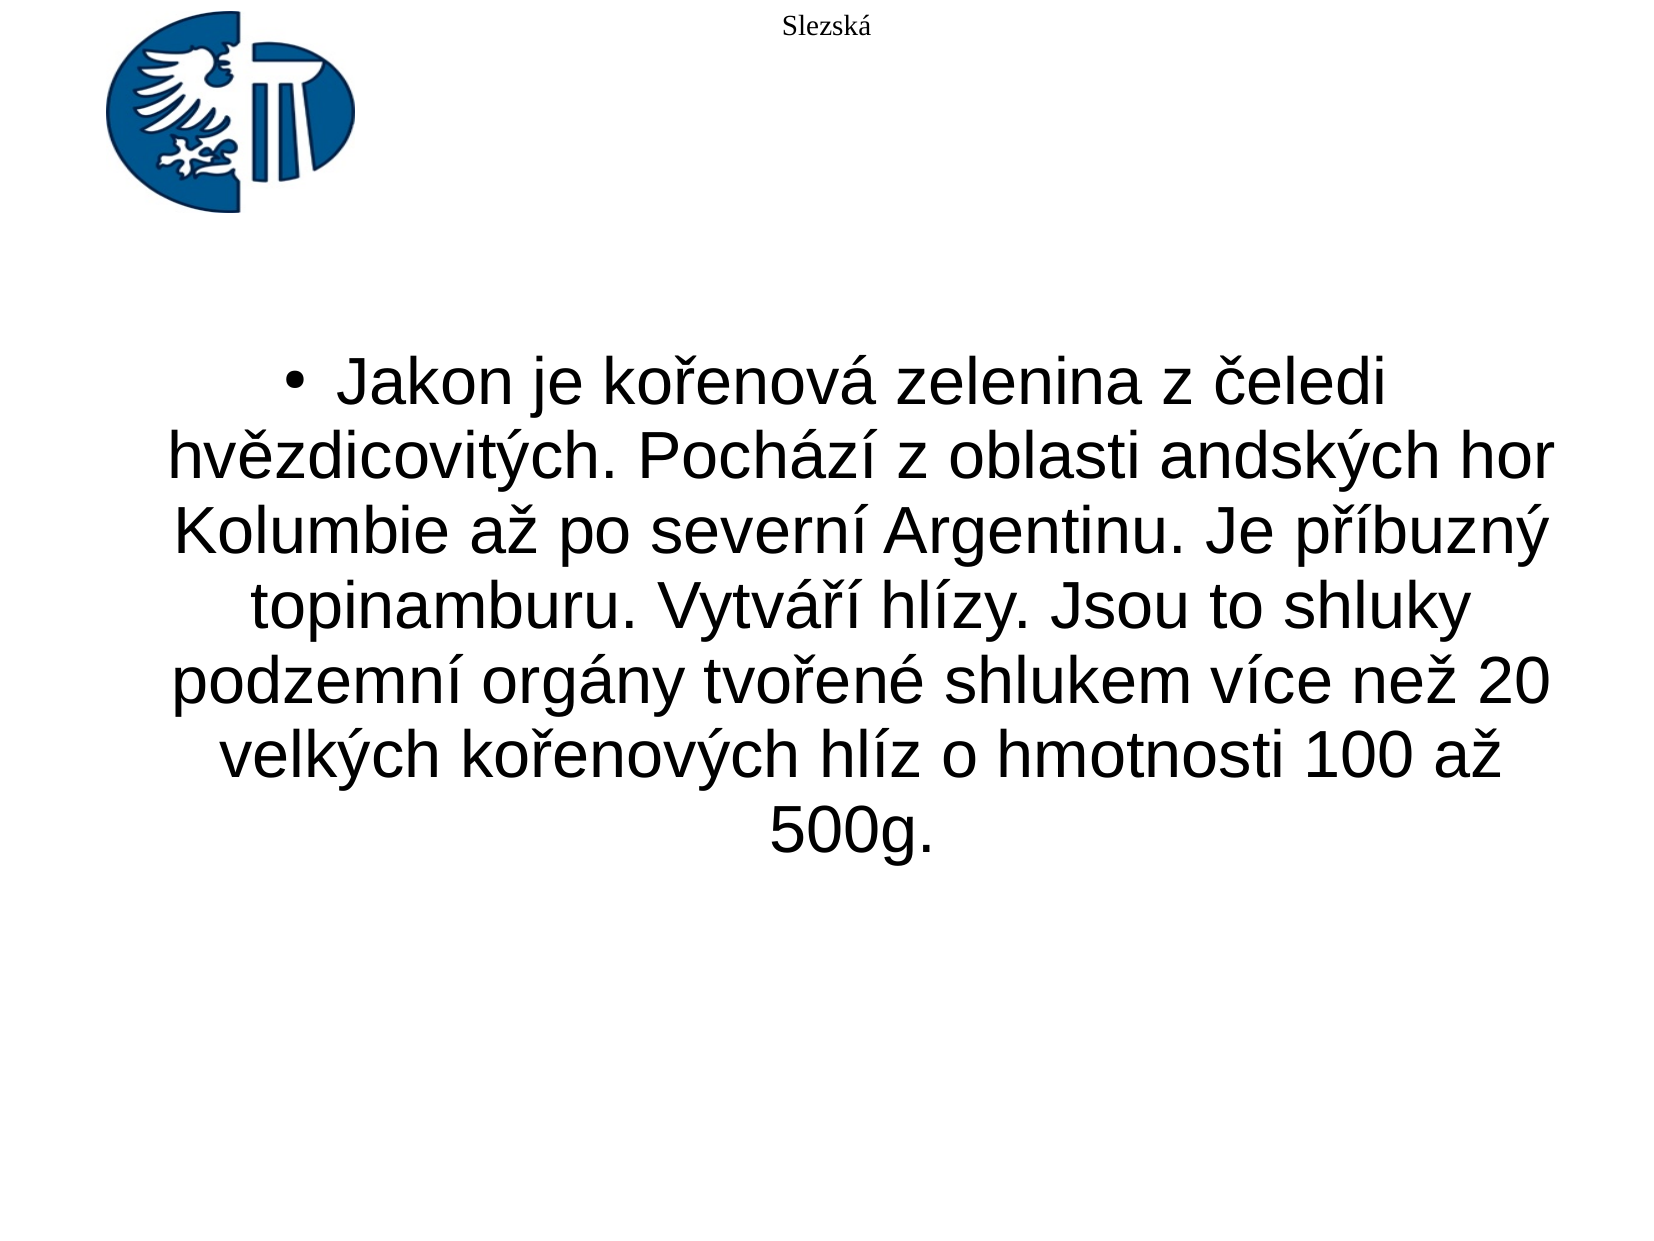

ahoj
# Jakon je kořenová zelenina z čeledi hvězdicovitých. Pochází z oblasti andských hor Kolumbie až po severní Argentinu. Je příbuzný topinamburu. Vytváří hlízy. Jsou to shluky podzemní orgány tvořené shlukem více než 20 velkých kořenových hlíz o hmotnosti 100 až 500g.